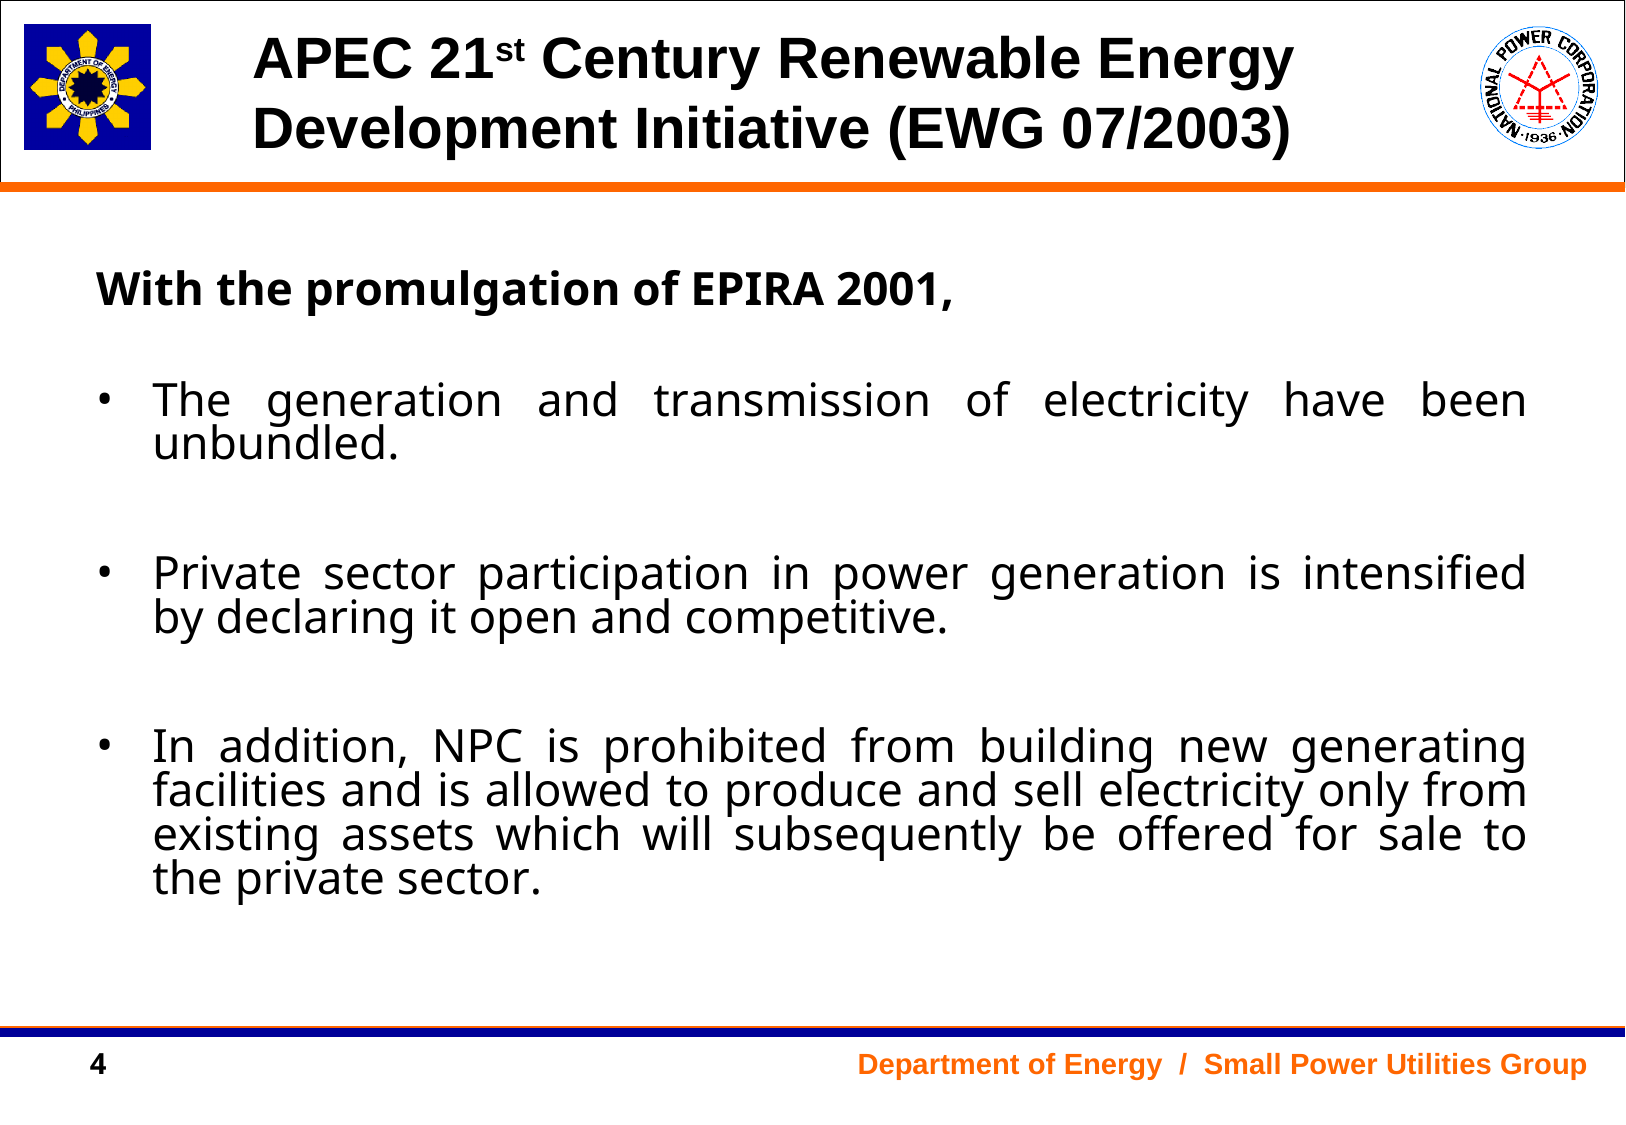

#
With the promulgation of EPIRA 2001,
The generation and transmission of electricity have been unbundled.
Private sector participation in power generation is intensified by declaring it open and competitive.
In addition, NPC is prohibited from building new generating facilities and is allowed to produce and sell electricity only from existing assets which will subsequently be offered for sale to the private sector.
4